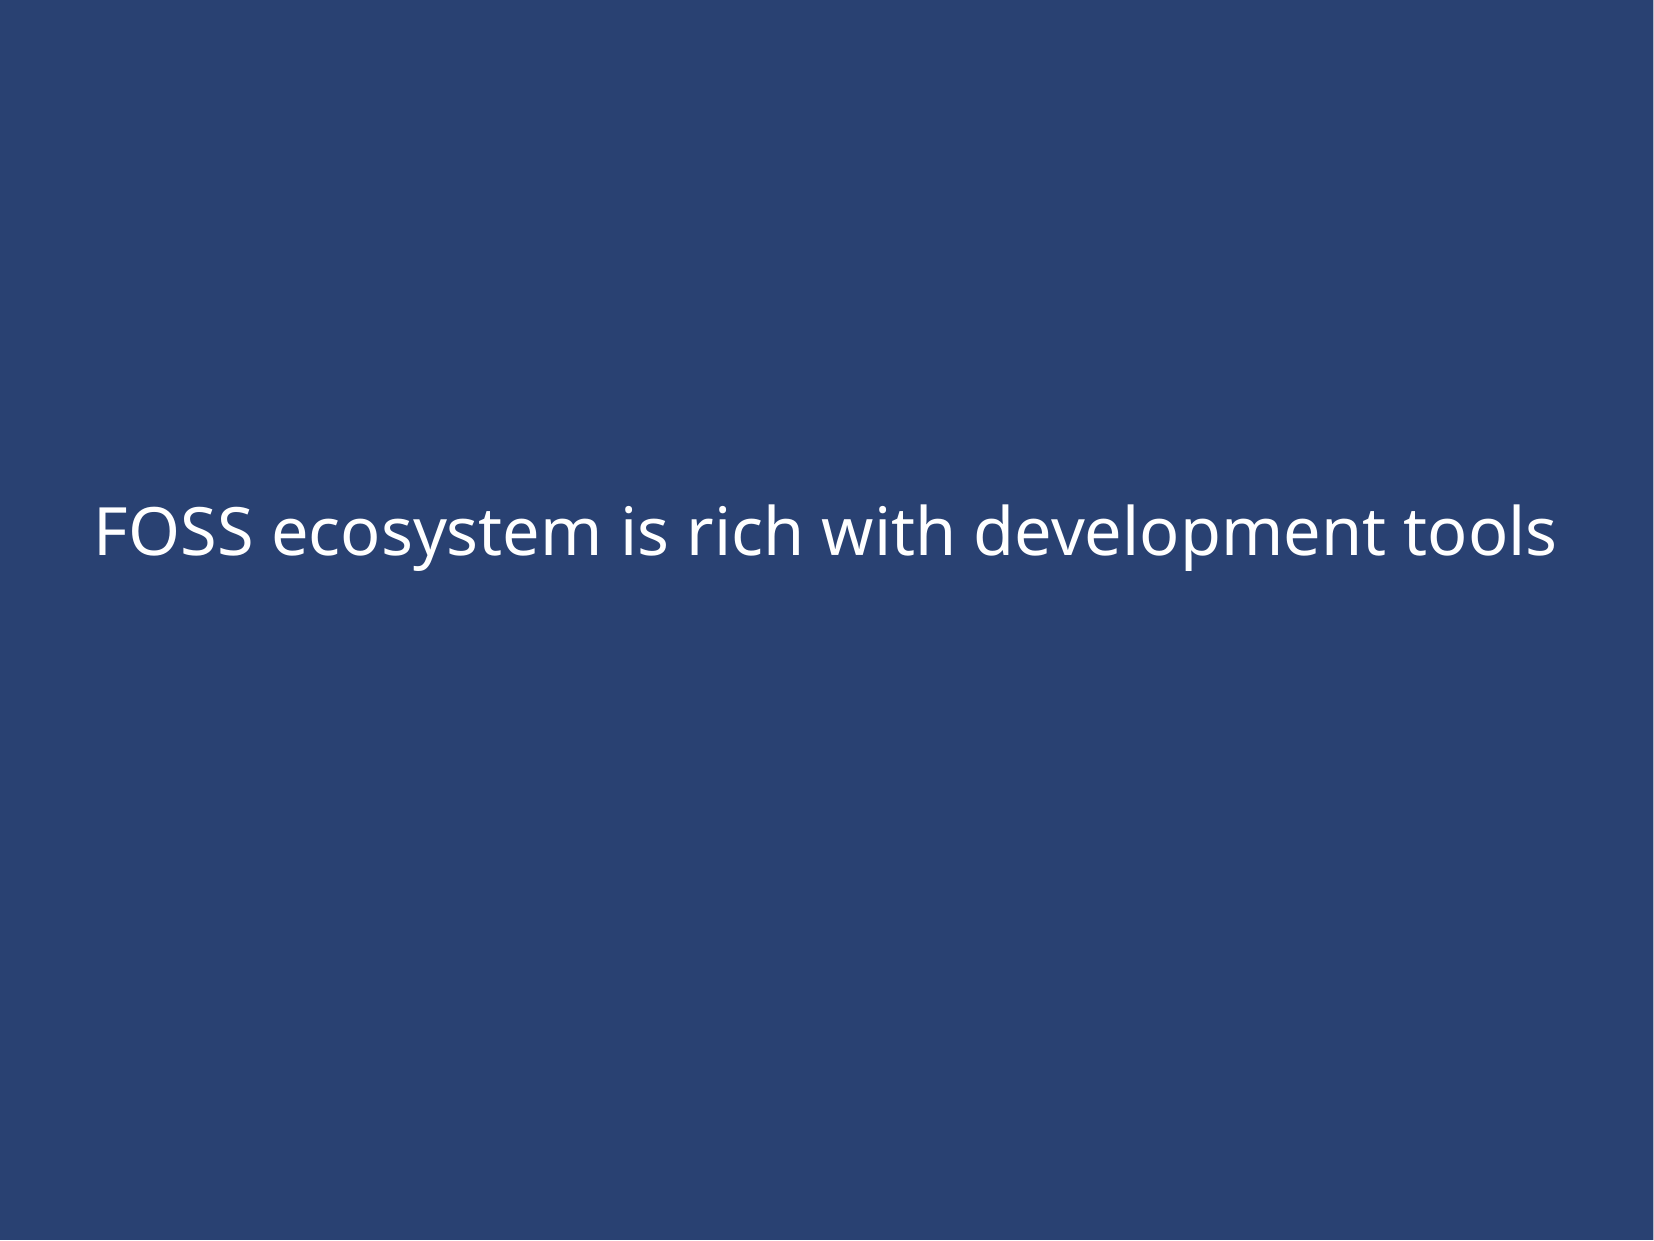

# FOSS ecosystem is rich with development tools